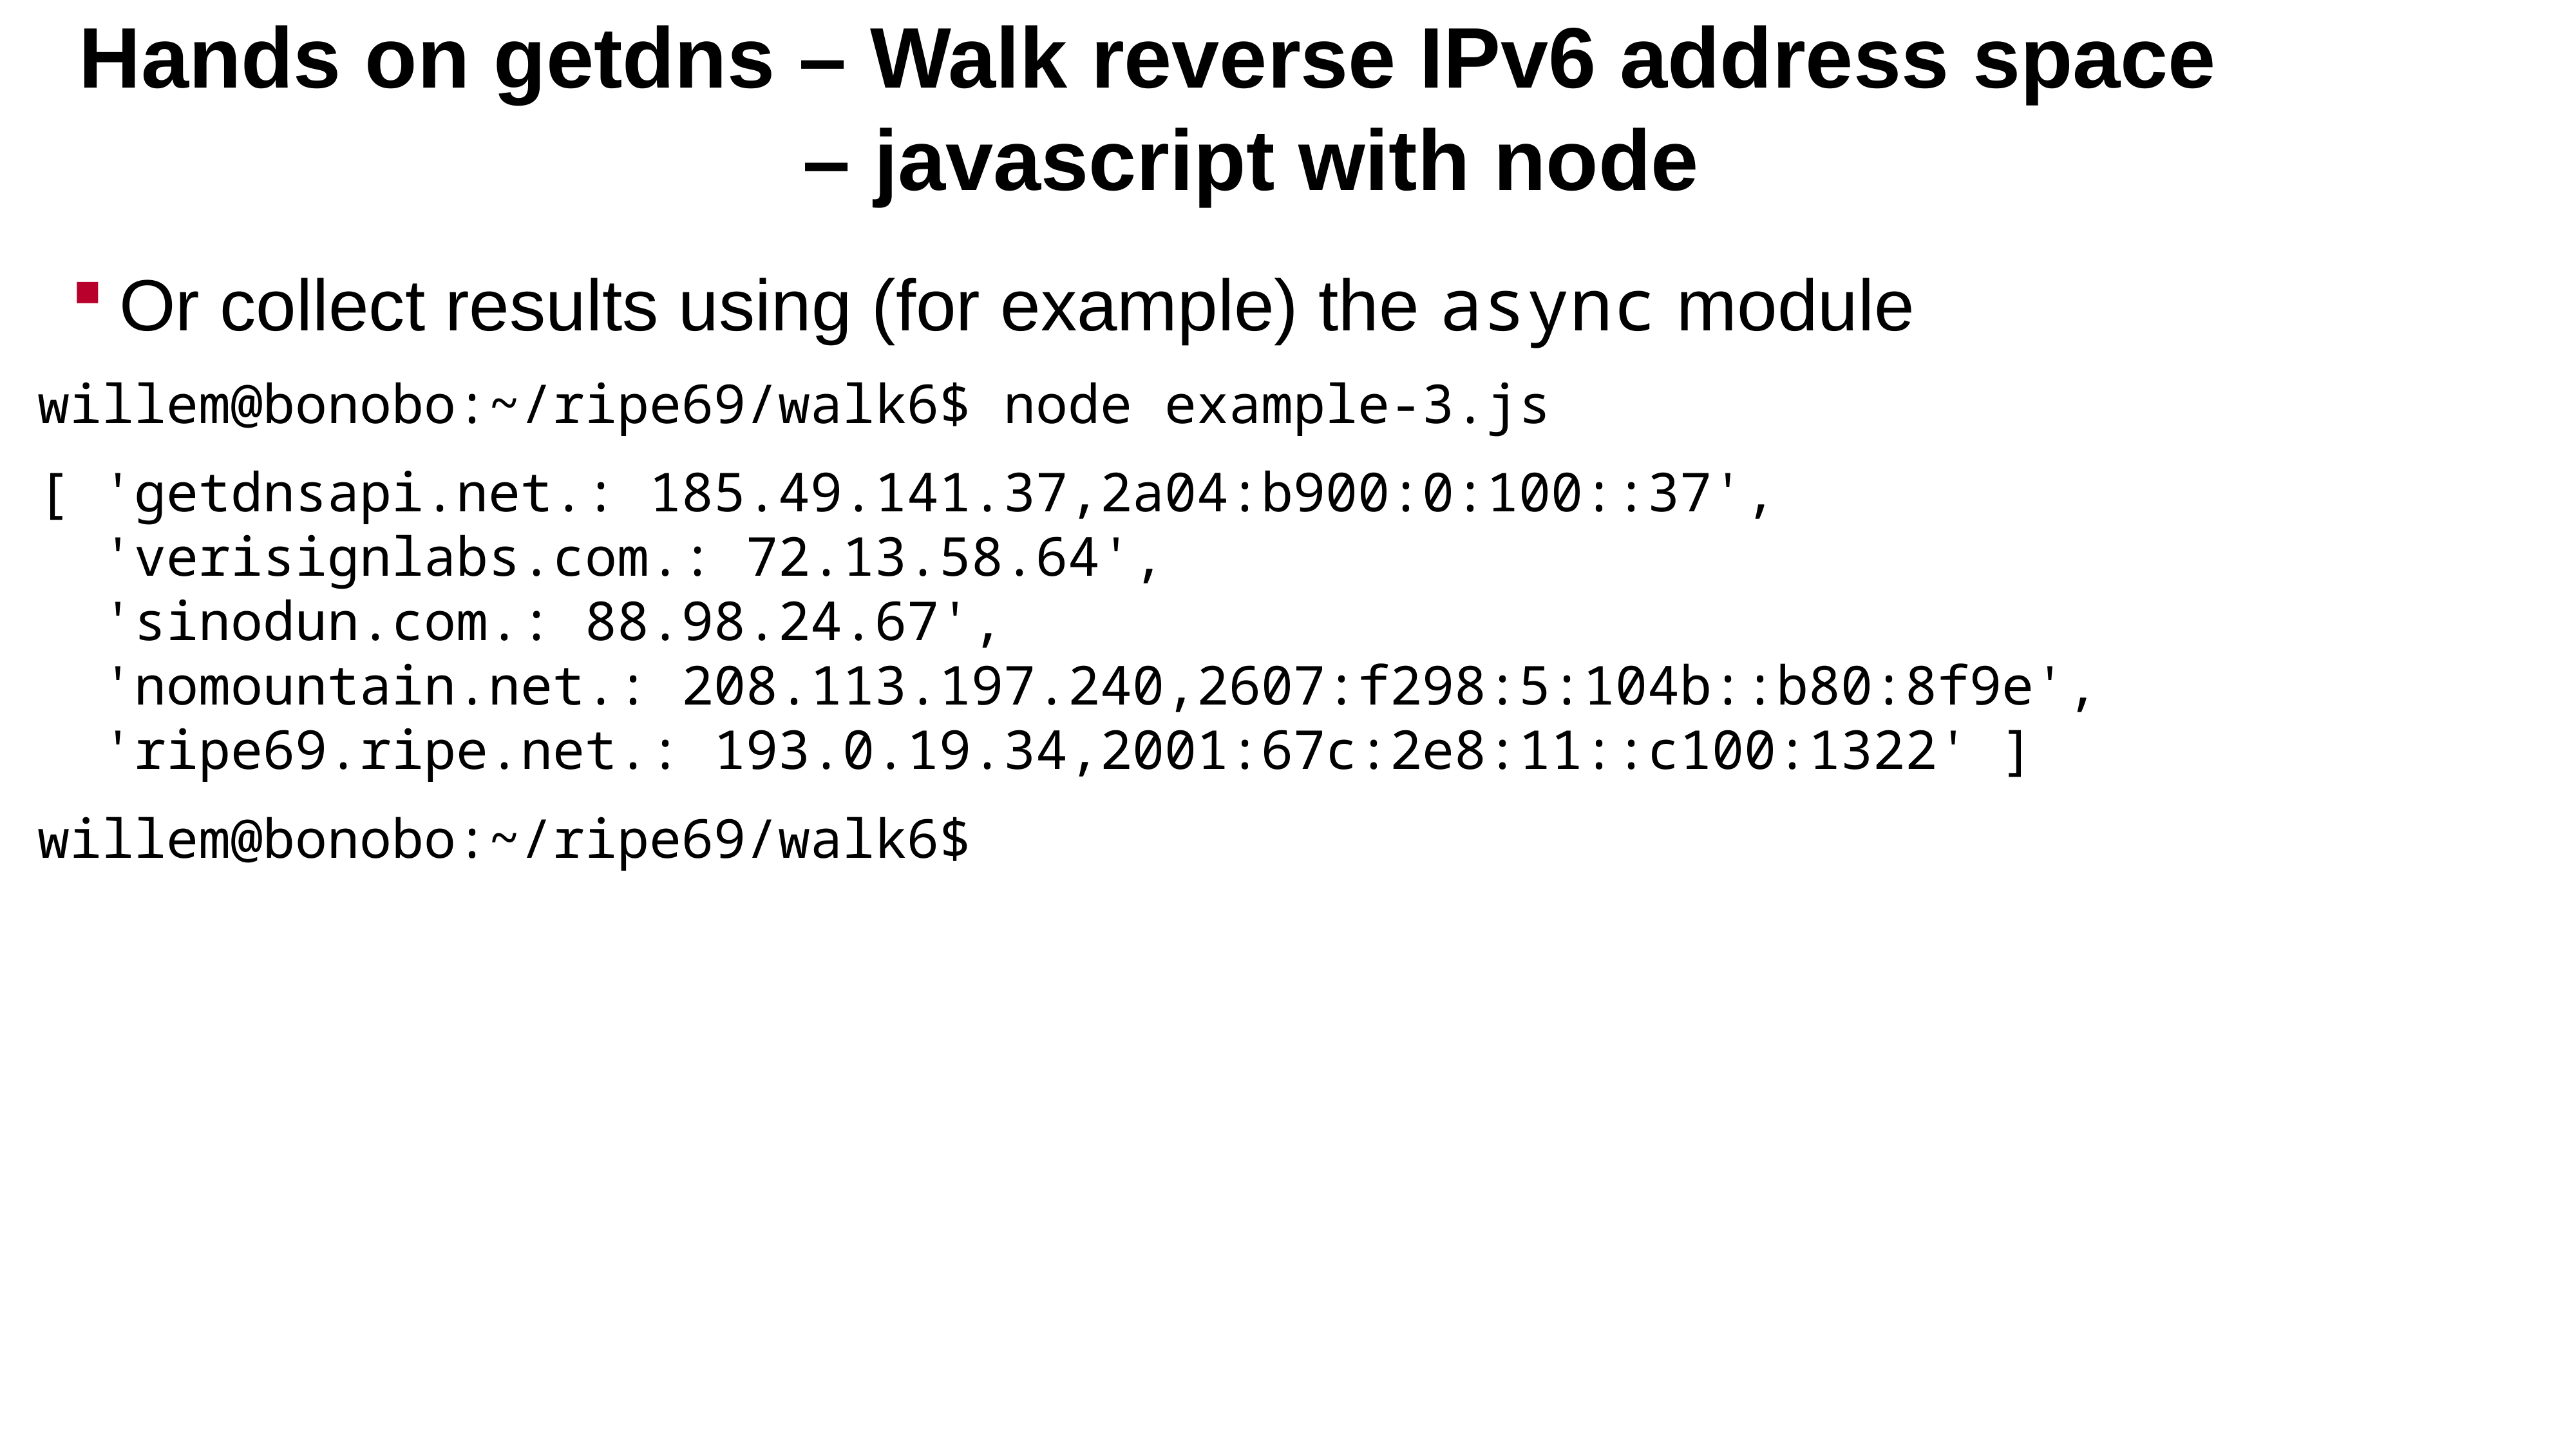

# Hands on getdns – Walk reverse IPv6 address space – javascript with node
Or collect results using (for example) the async module
willem@bonobo:~/ripe69/walk6$ node example-3.js
[ 'getdnsapi.net.: 185.49.141.37,2a04:b900:0:100::37',
 'verisignlabs.com.: 72.13.58.64',
 'sinodun.com.: 88.98.24.67',
 'nomountain.net.: 208.113.197.240,2607:f298:5:104b::b80:8f9e',
 'ripe69.ripe.net.: 193.0.19.34,2001:67c:2e8:11::c100:1322' ]
willem@bonobo:~/ripe69/walk6$